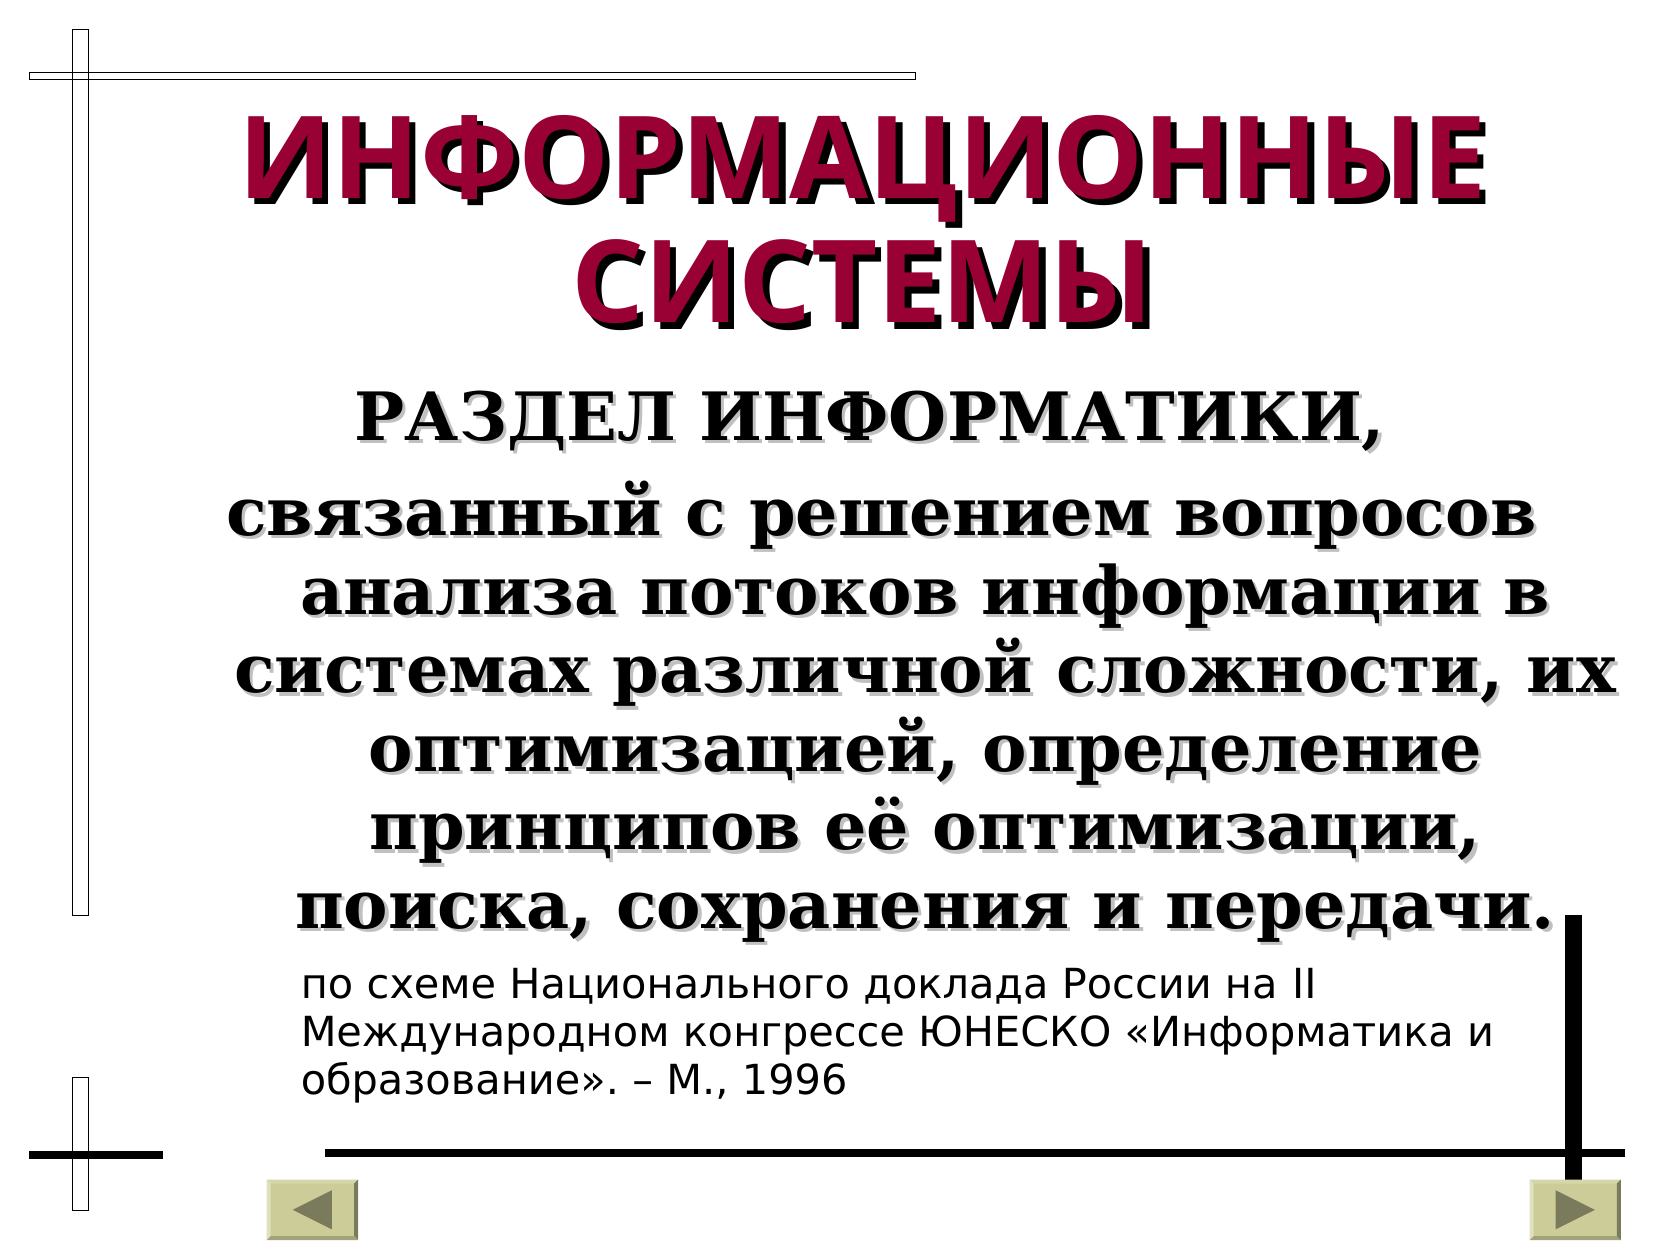

# ИНФОРМАЦИОННЫЕ СИСТЕМЫ
РАЗДЕЛ ИНФОРМАТИКИ,
связанный с решением вопросов анализа потоков информации в системах различной сложности, их оптимизацией, определение принципов её оптимизации, поиска, сохранения и передачи.
по схеме Национального доклада России на II Международном конгрессе ЮНЕСКО «Информатика и образование». – М., 1996